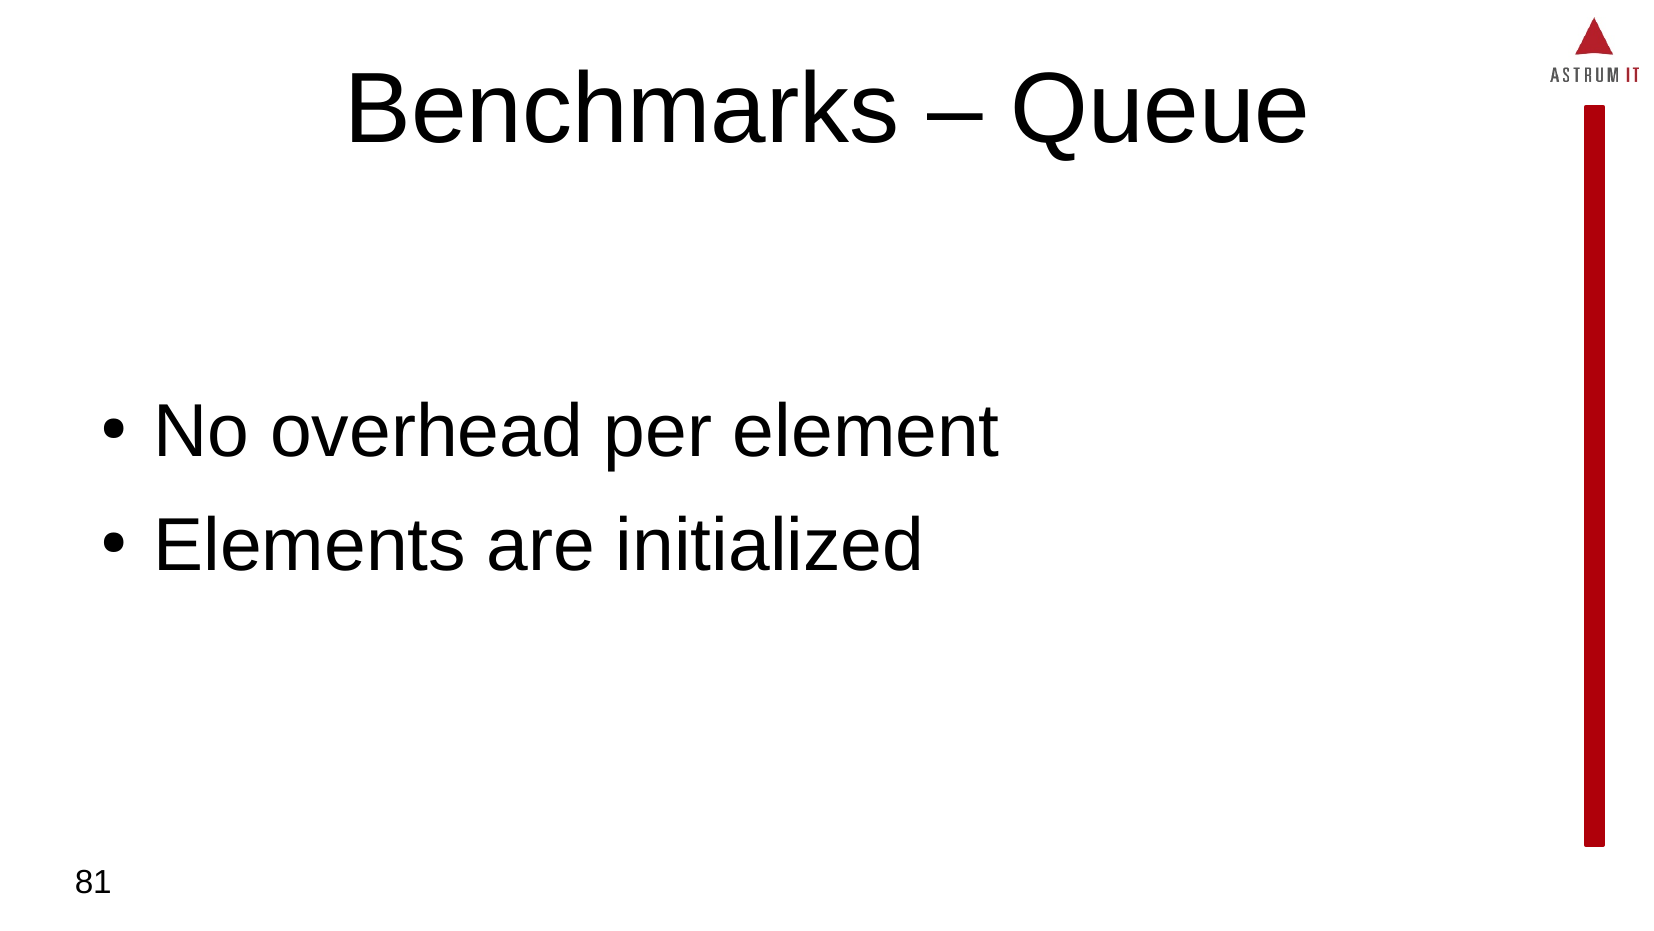

# Benchmarks – Queue
No overhead per element
Elements are initialized